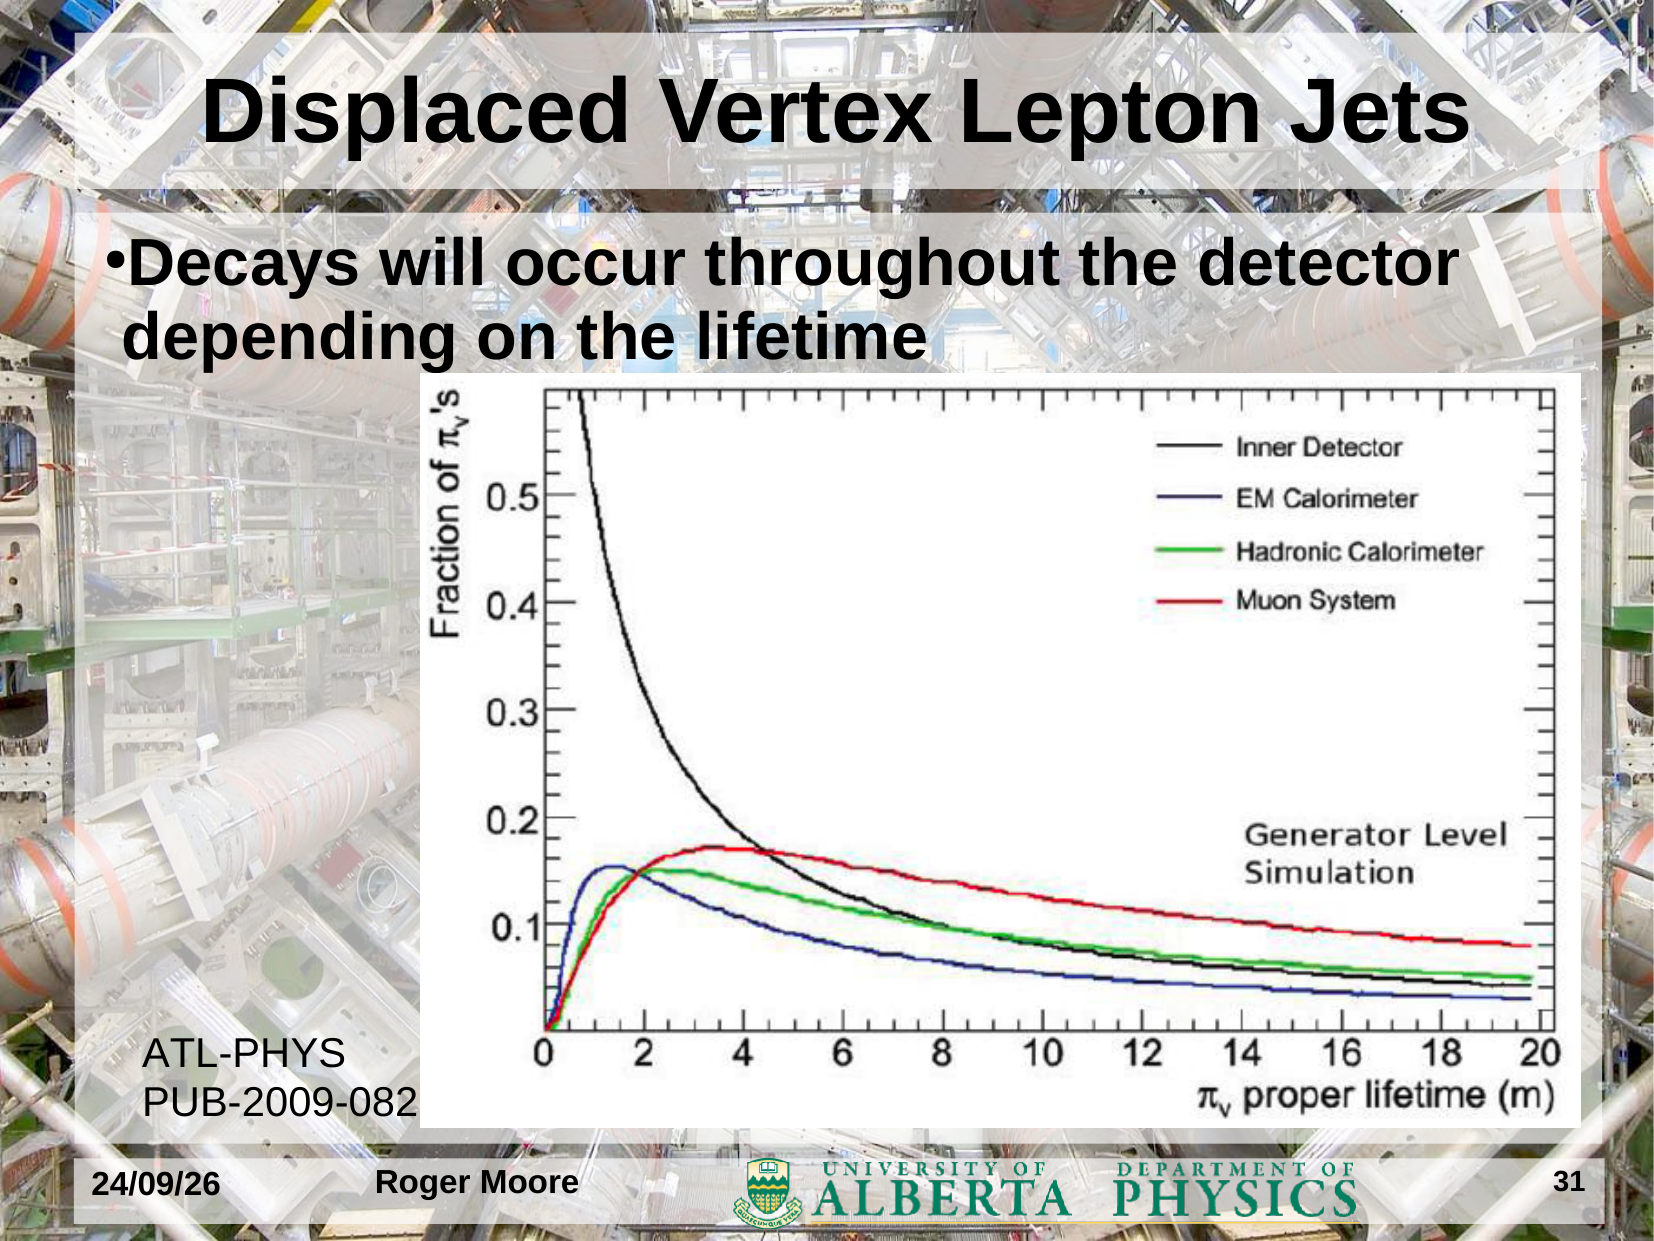

# Displaced Vertex Lepton Jets
Decays will occur throughout the detector depending on the lifetime
ATL-PHYS
PUB-2009-082